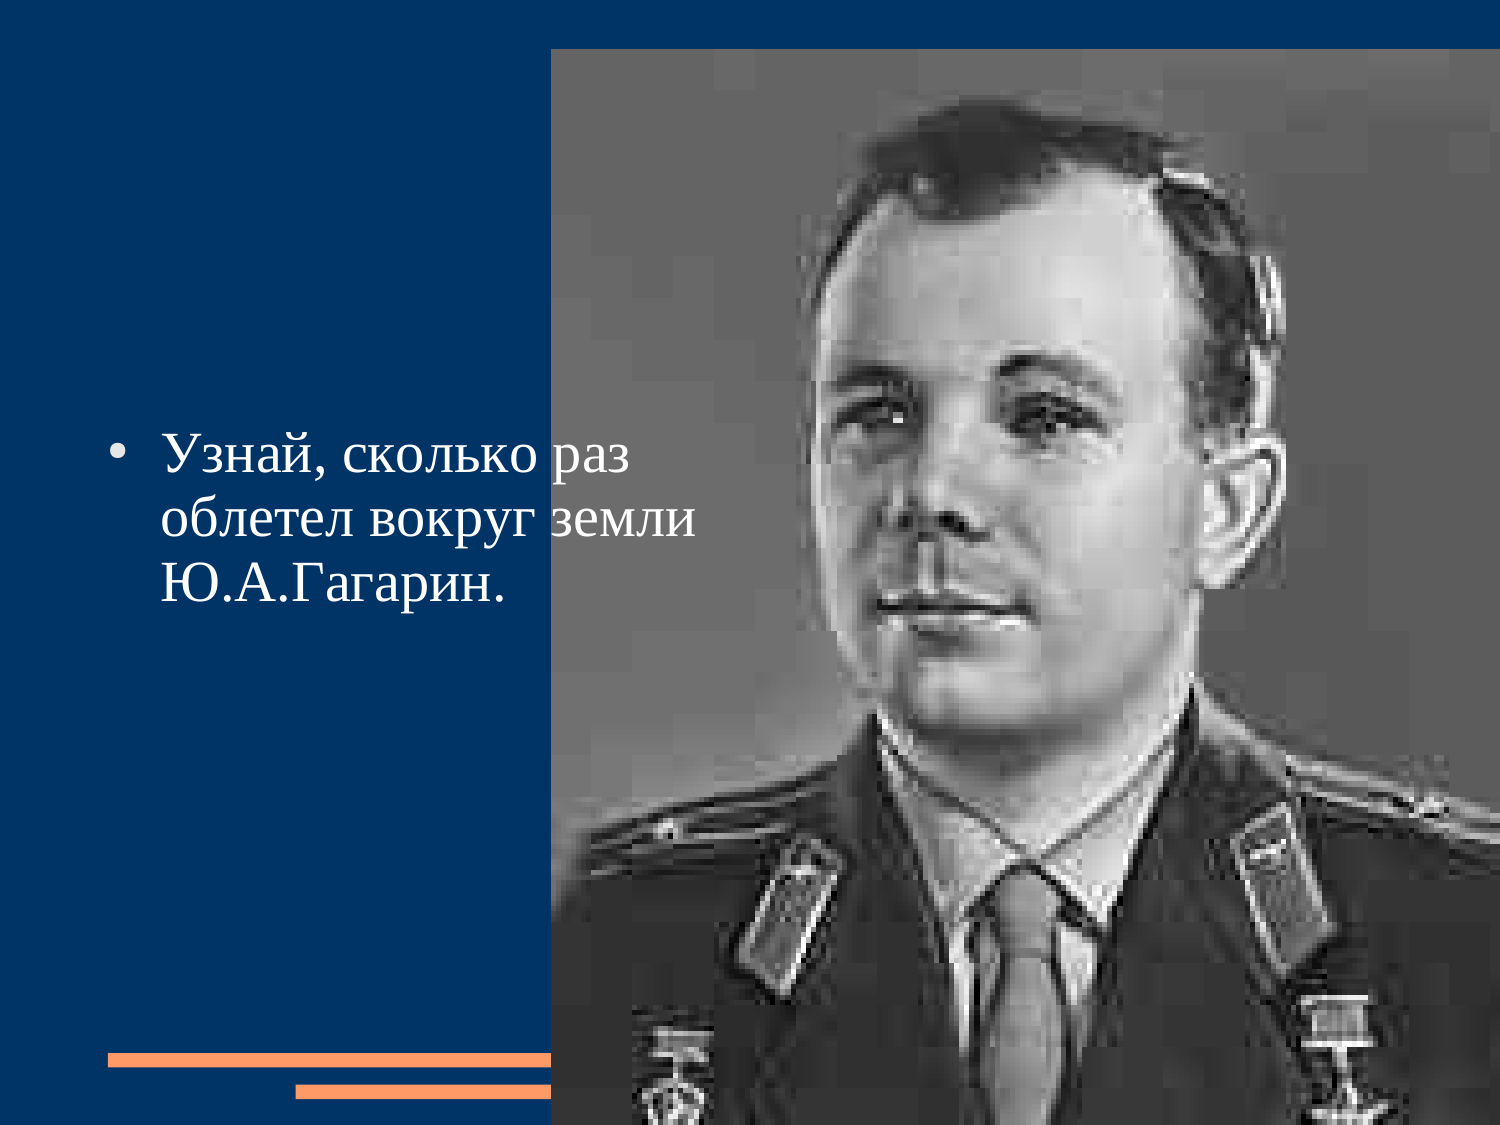

#
Узнай, сколько раз облетел вокруг земли Ю.А.Гагарин.